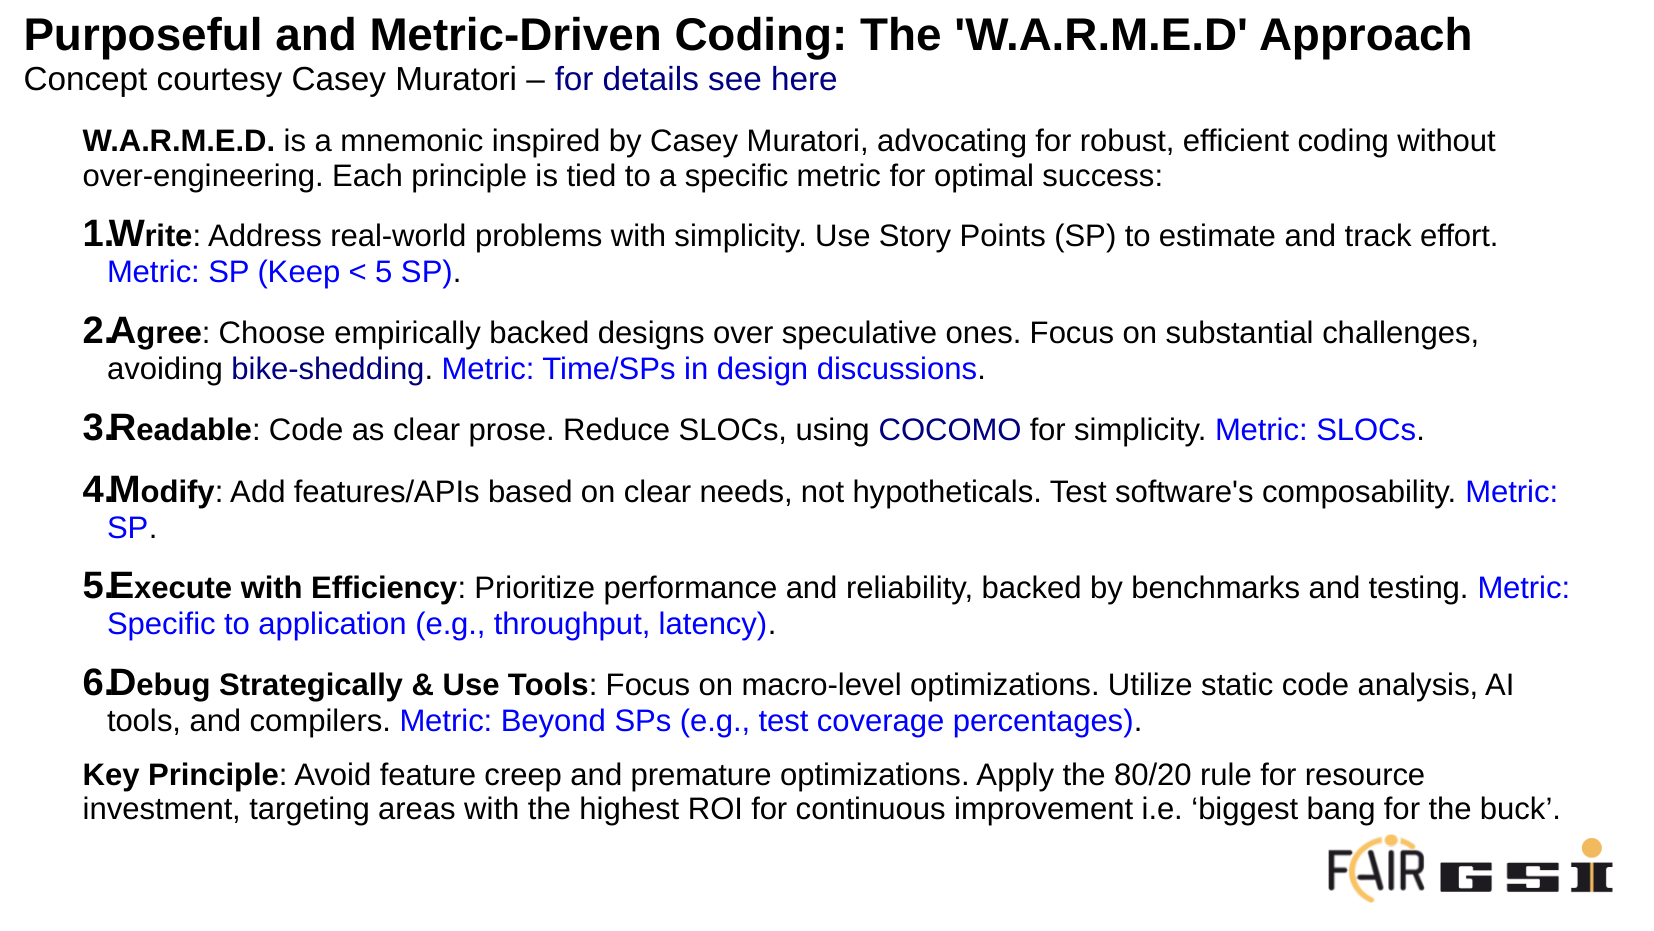

# Purposeful and Metric-Driven Coding: The 'W.A.R.M.E.D' Approach Concept courtesy Casey Muratori – for details see here
W.A.R.M.E.D. is a mnemonic inspired by Casey Muratori, advocating for robust, efficient coding without over-engineering. Each principle is tied to a specific metric for optimal success:
Write: Address real-world problems with simplicity. Use Story Points (SP) to estimate and track effort. Metric: SP (Keep < 5 SP).
Agree: Choose empirically backed designs over speculative ones. Focus on substantial challenges, avoiding bike-shedding. Metric: Time/SPs in design discussions.
Readable: Code as clear prose. Reduce SLOCs, using COCOMO for simplicity. Metric: SLOCs.
Modify: Add features/APIs based on clear needs, not hypotheticals. Test software's composability. Metric: SP.
Execute with Efficiency: Prioritize performance and reliability, backed by benchmarks and testing. Metric: Specific to application (e.g., throughput, latency).
Debug Strategically & Use Tools: Focus on macro-level optimizations. Utilize static code analysis, AI tools, and compilers. Metric: Beyond SPs (e.g., test coverage percentages).
Key Principle: Avoid feature creep and premature optimizations. Apply the 80/20 rule for resource investment, targeting areas with the highest ROI for continuous improvement i.e. ‘biggest bang for the buck’.